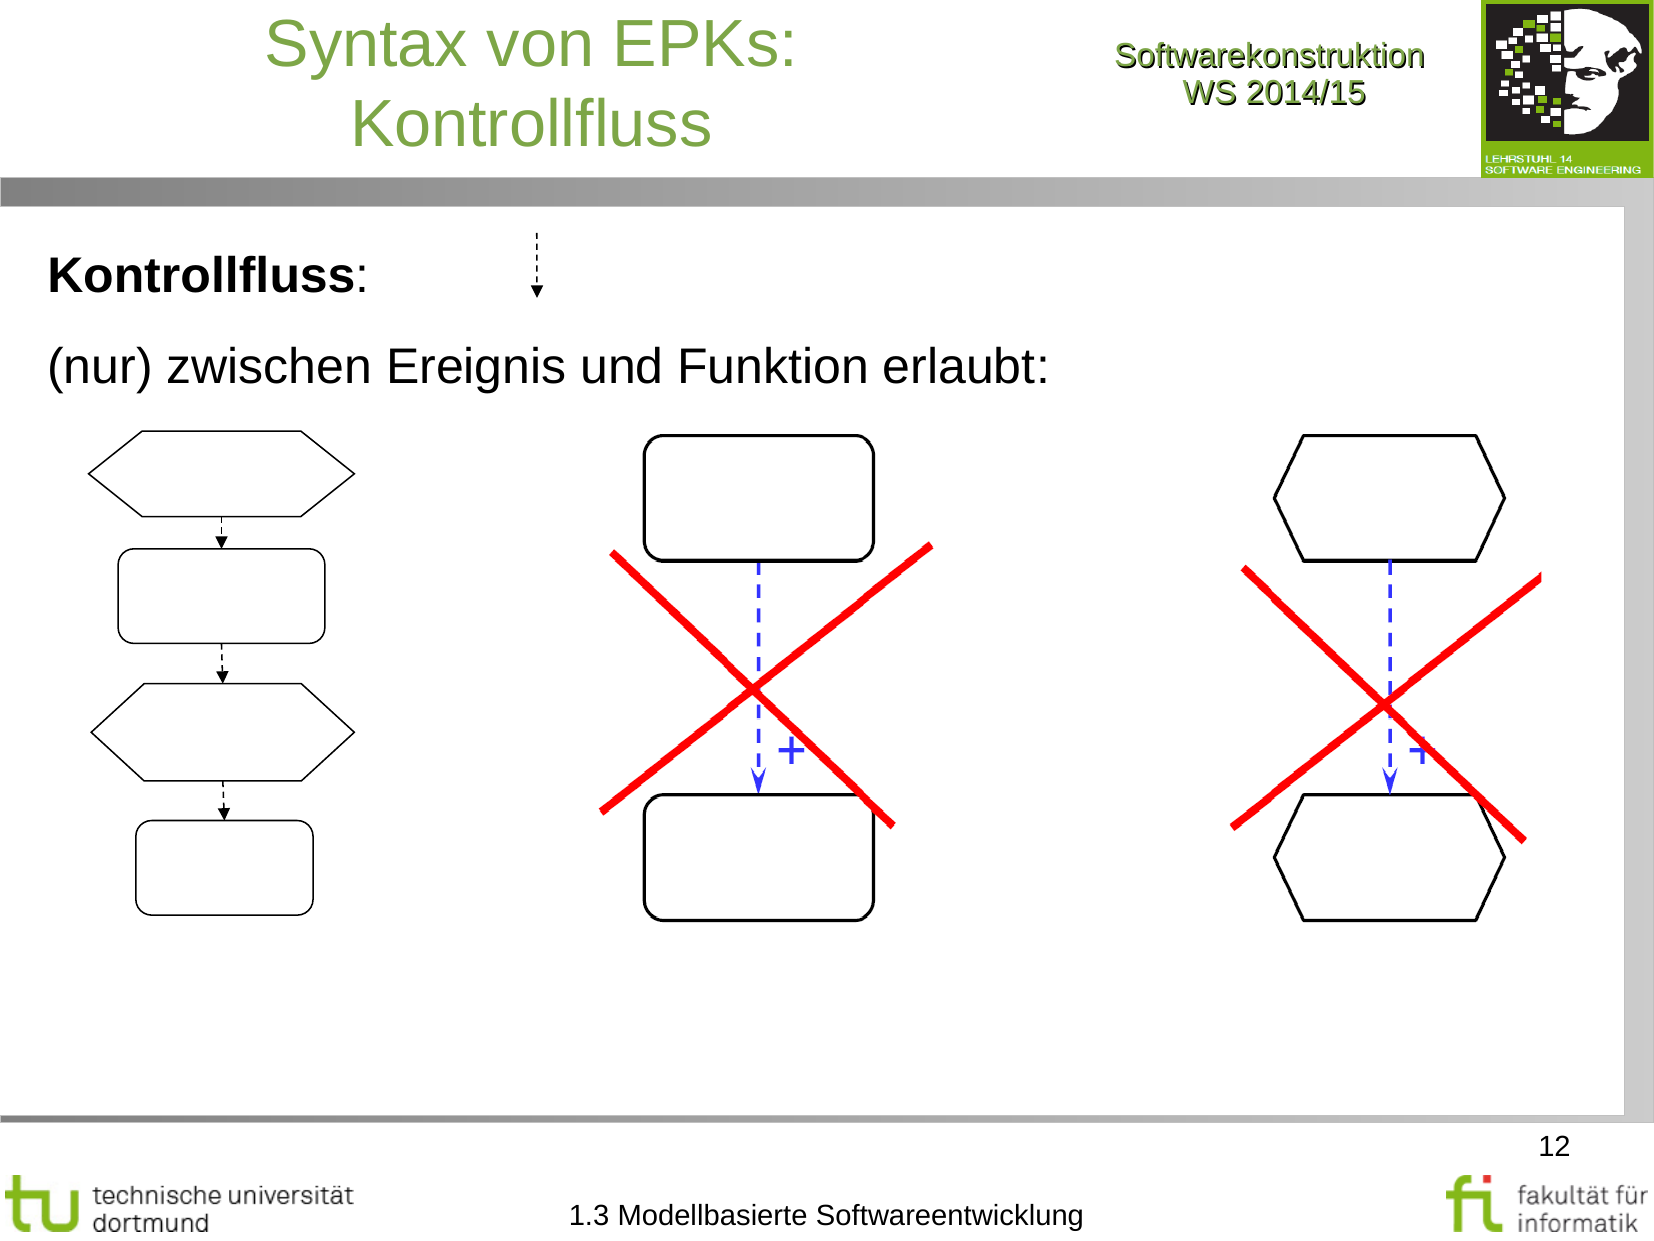

# Syntax von EPKs: Kontrollfluss
Kontrollfluss:
(nur) zwischen Ereignis und Funktion erlaubt:
12
1.3 Modellbasierte Softwareentwicklung